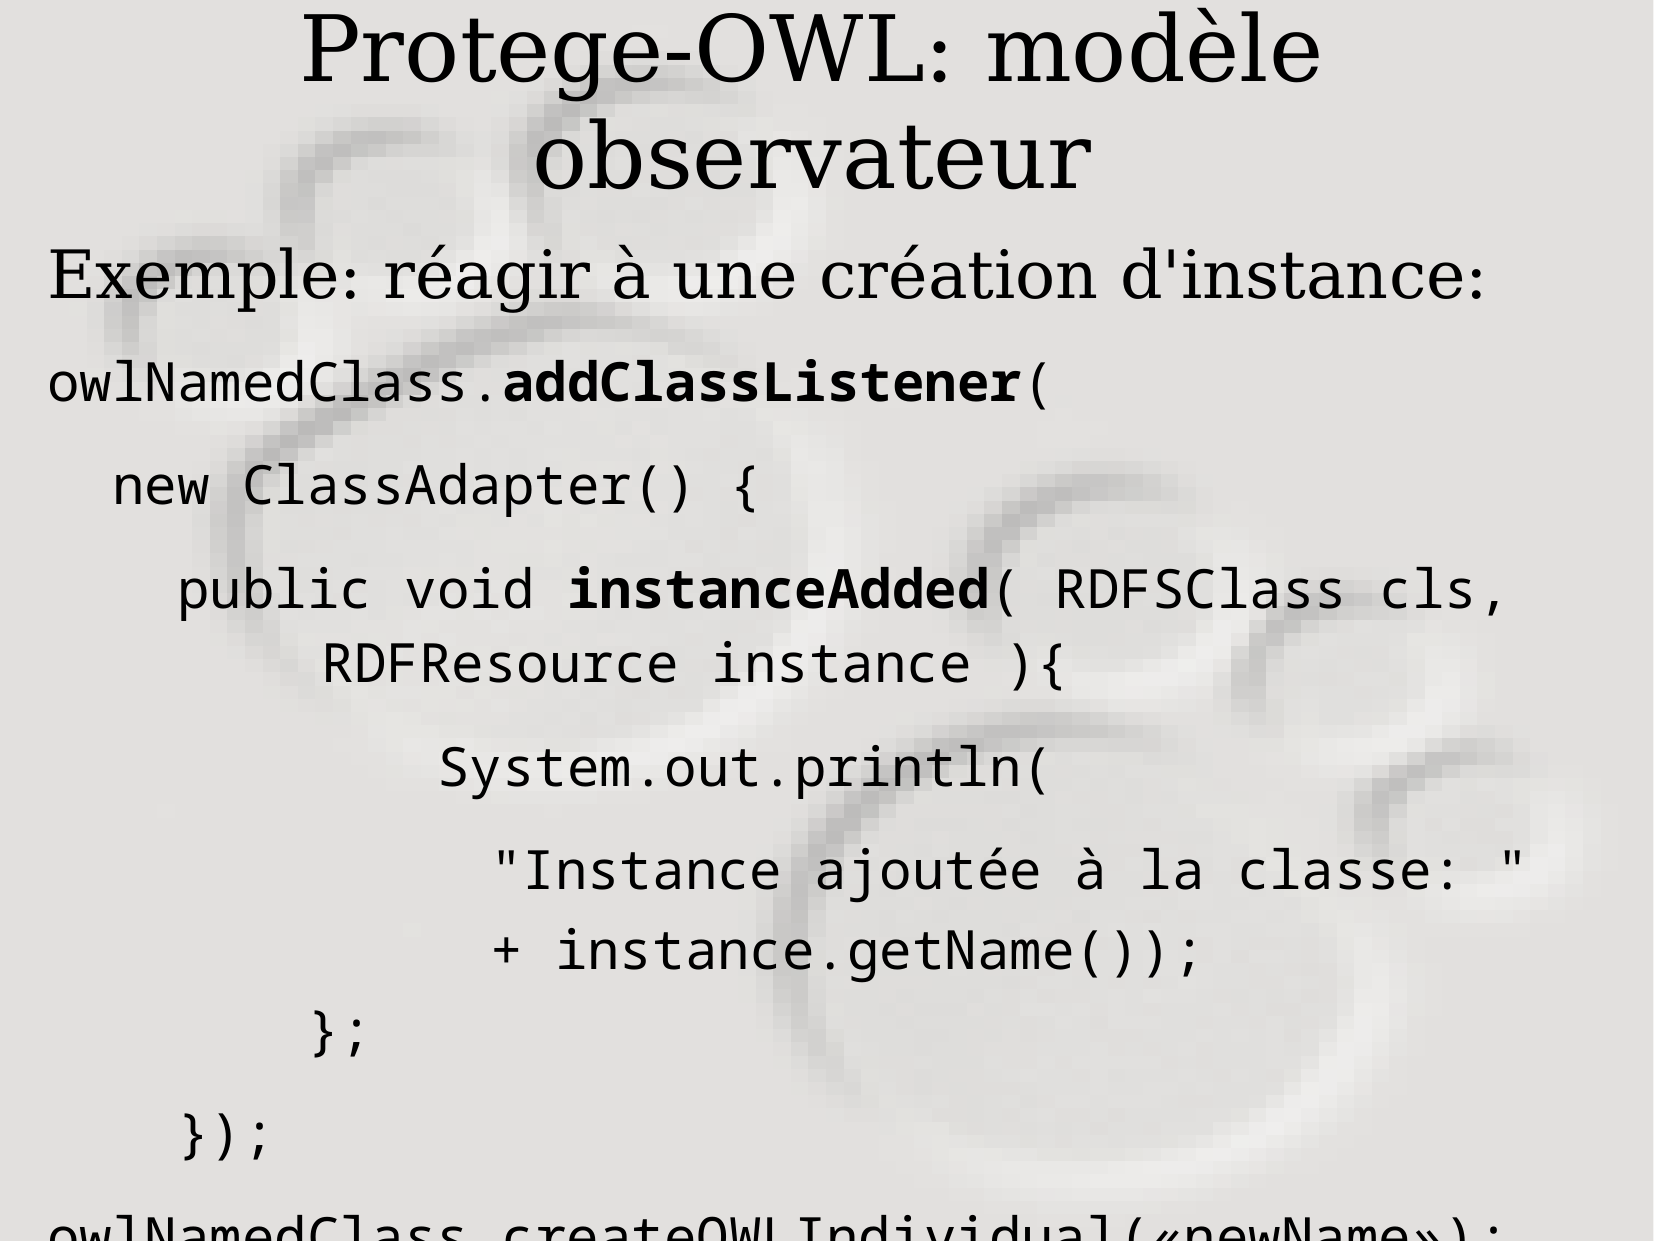

# Protege-OWL: modèle observateur
Exemple: réagir à une création d'instance:
owlNamedClass.addClassListener(
 new ClassAdapter() {
 public void instanceAdded( RDFSClass cls, 				RDFResource instance ){
 System.out.println(
"Instance ajoutée à la classe: "
+ instance.getName());
 };
 });
owlNamedClass.createOWLIndividual(«newName»);